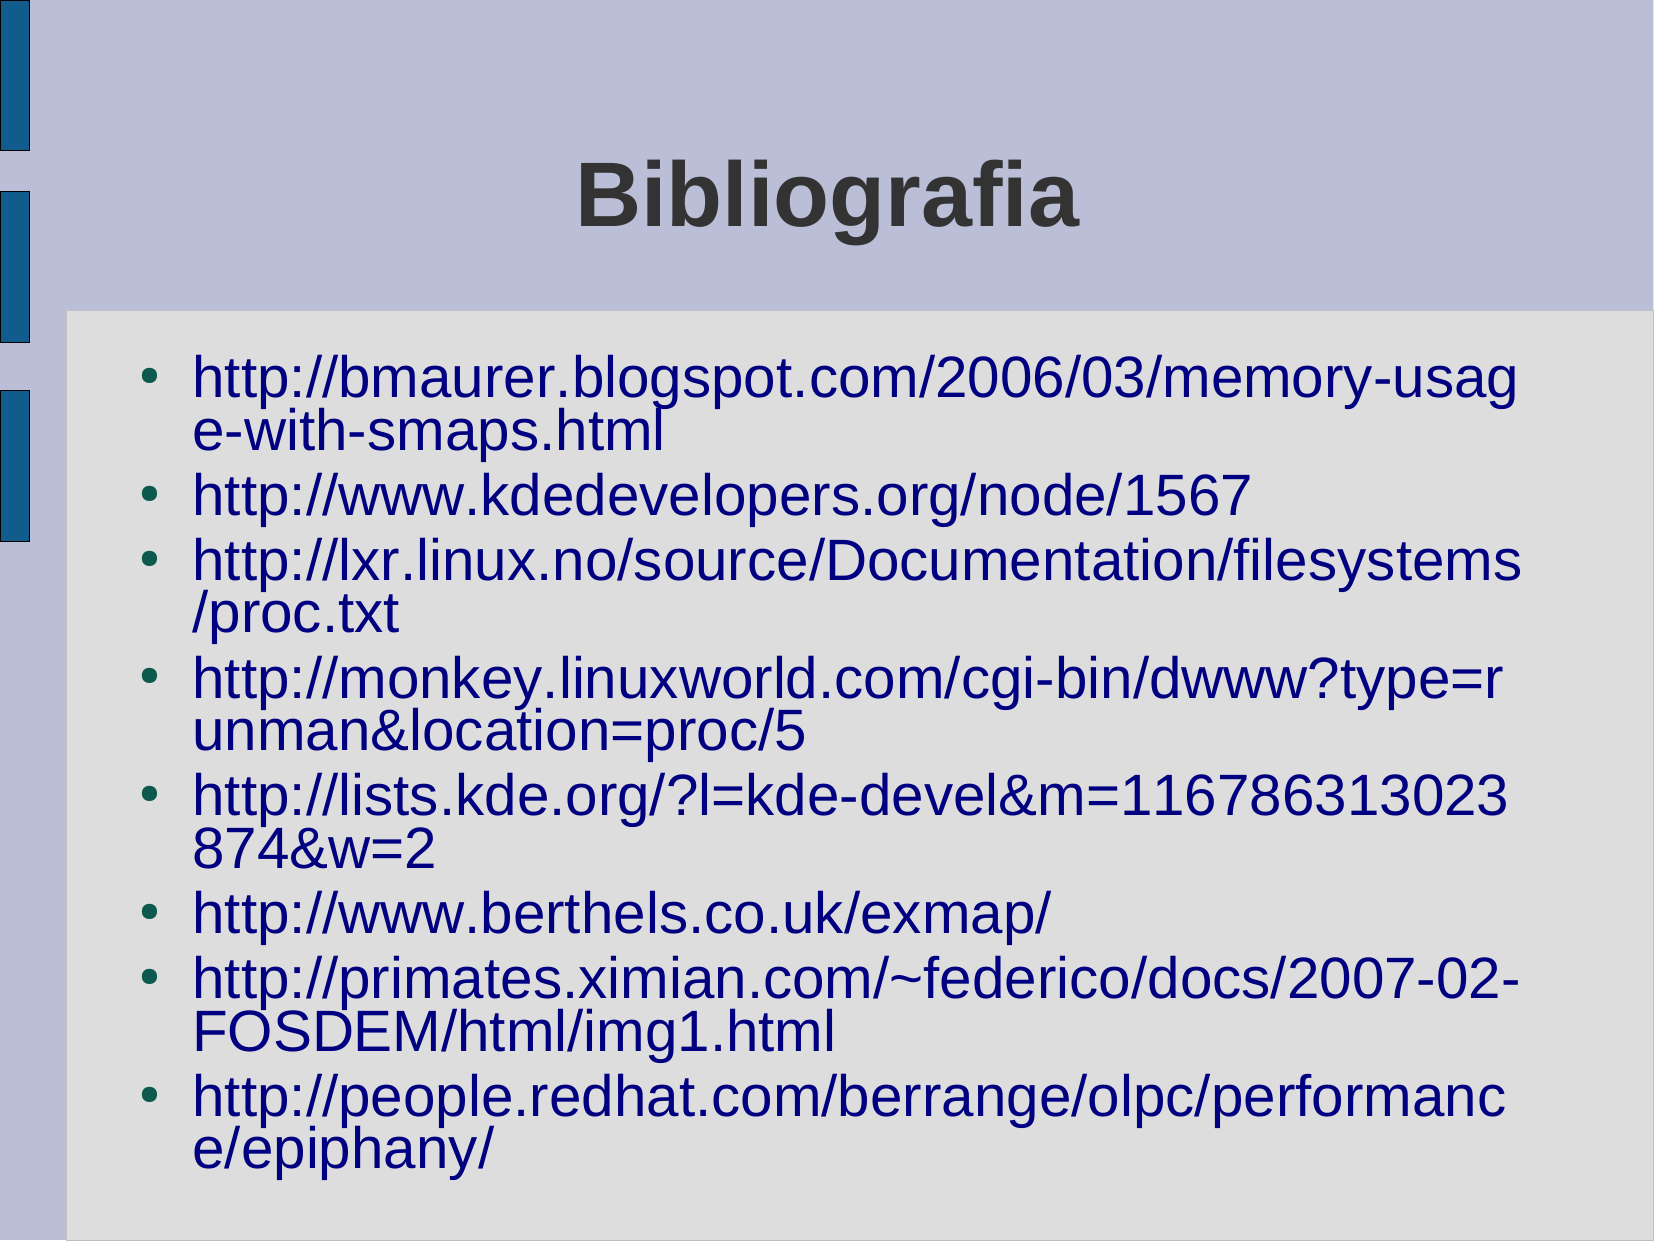

# Bibliografia
http://bmaurer.blogspot.com/2006/03/memory-usage-with-smaps.html
http://www.kdedevelopers.org/node/1567
http://lxr.linux.no/source/Documentation/filesystems/proc.txt
http://monkey.linuxworld.com/cgi-bin/dwww?type=runman&location=proc/5
http://lists.kde.org/?l=kde-devel&m=116786313023874&w=2
http://www.berthels.co.uk/exmap/
http://primates.ximian.com/~federico/docs/2007-02-FOSDEM/html/img1.html
http://people.redhat.com/berrange/olpc/performance/epiphany/